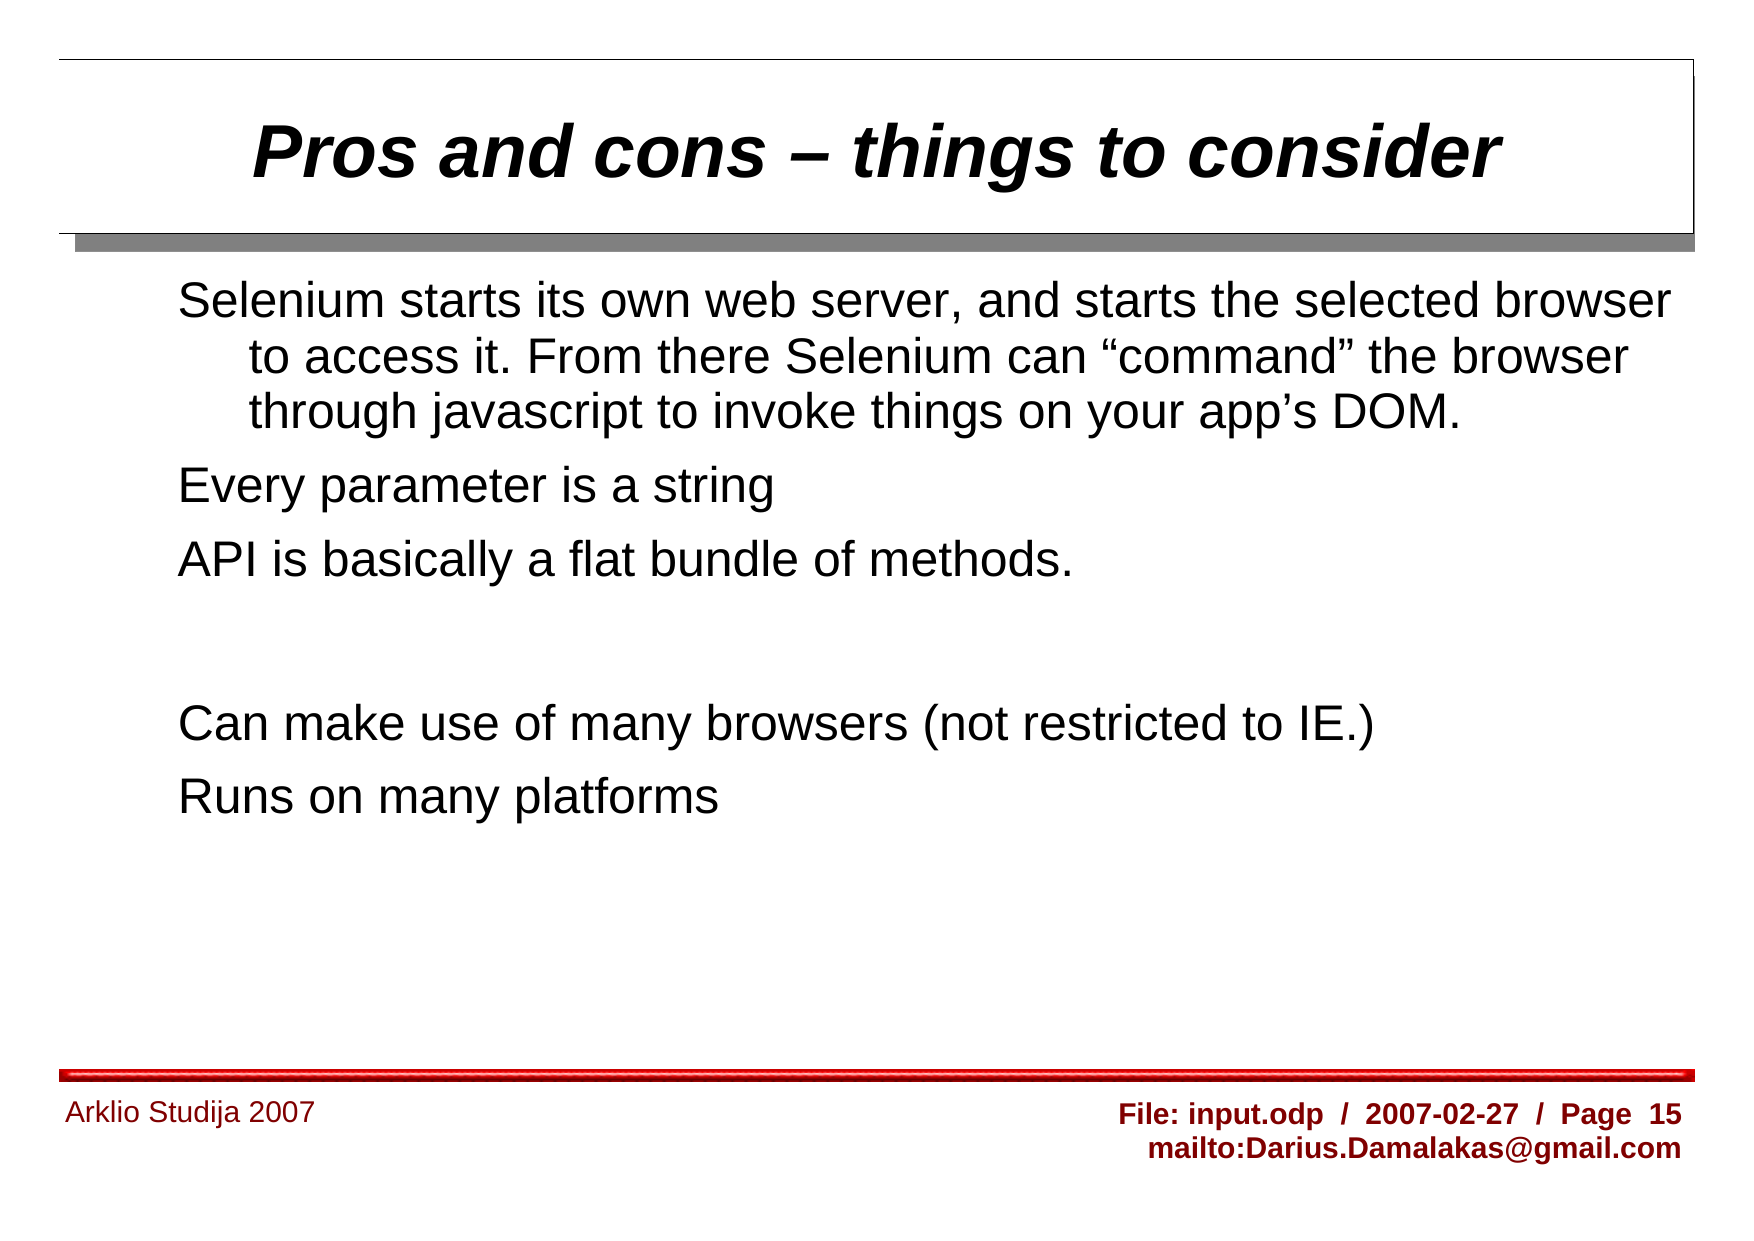

# Pros and cons – things to consider
Selenium starts its own web server, and starts the selected browser to access it. From there Selenium can “command” the browser through javascript to invoke things on your app’s DOM.
Every parameter is a string
API is basically a flat bundle of methods.
Can make use of many browsers (not restricted to IE.)
Runs on many platforms